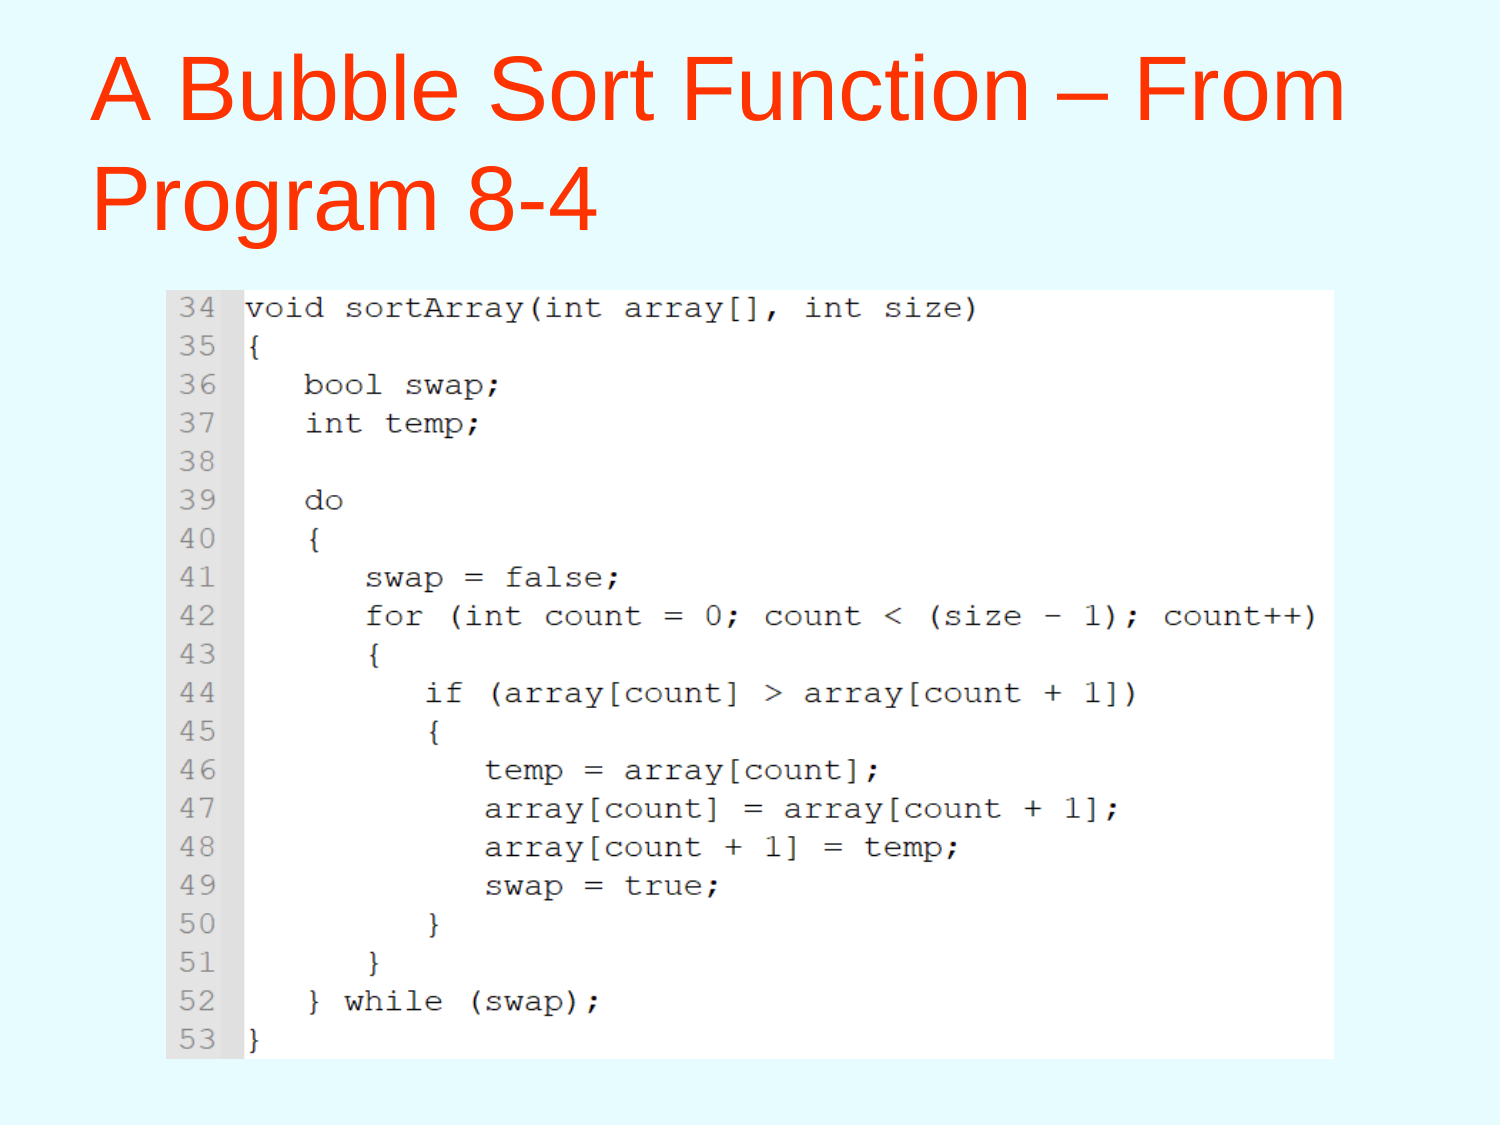

# A Bubble Sort Function – From Program 8-4